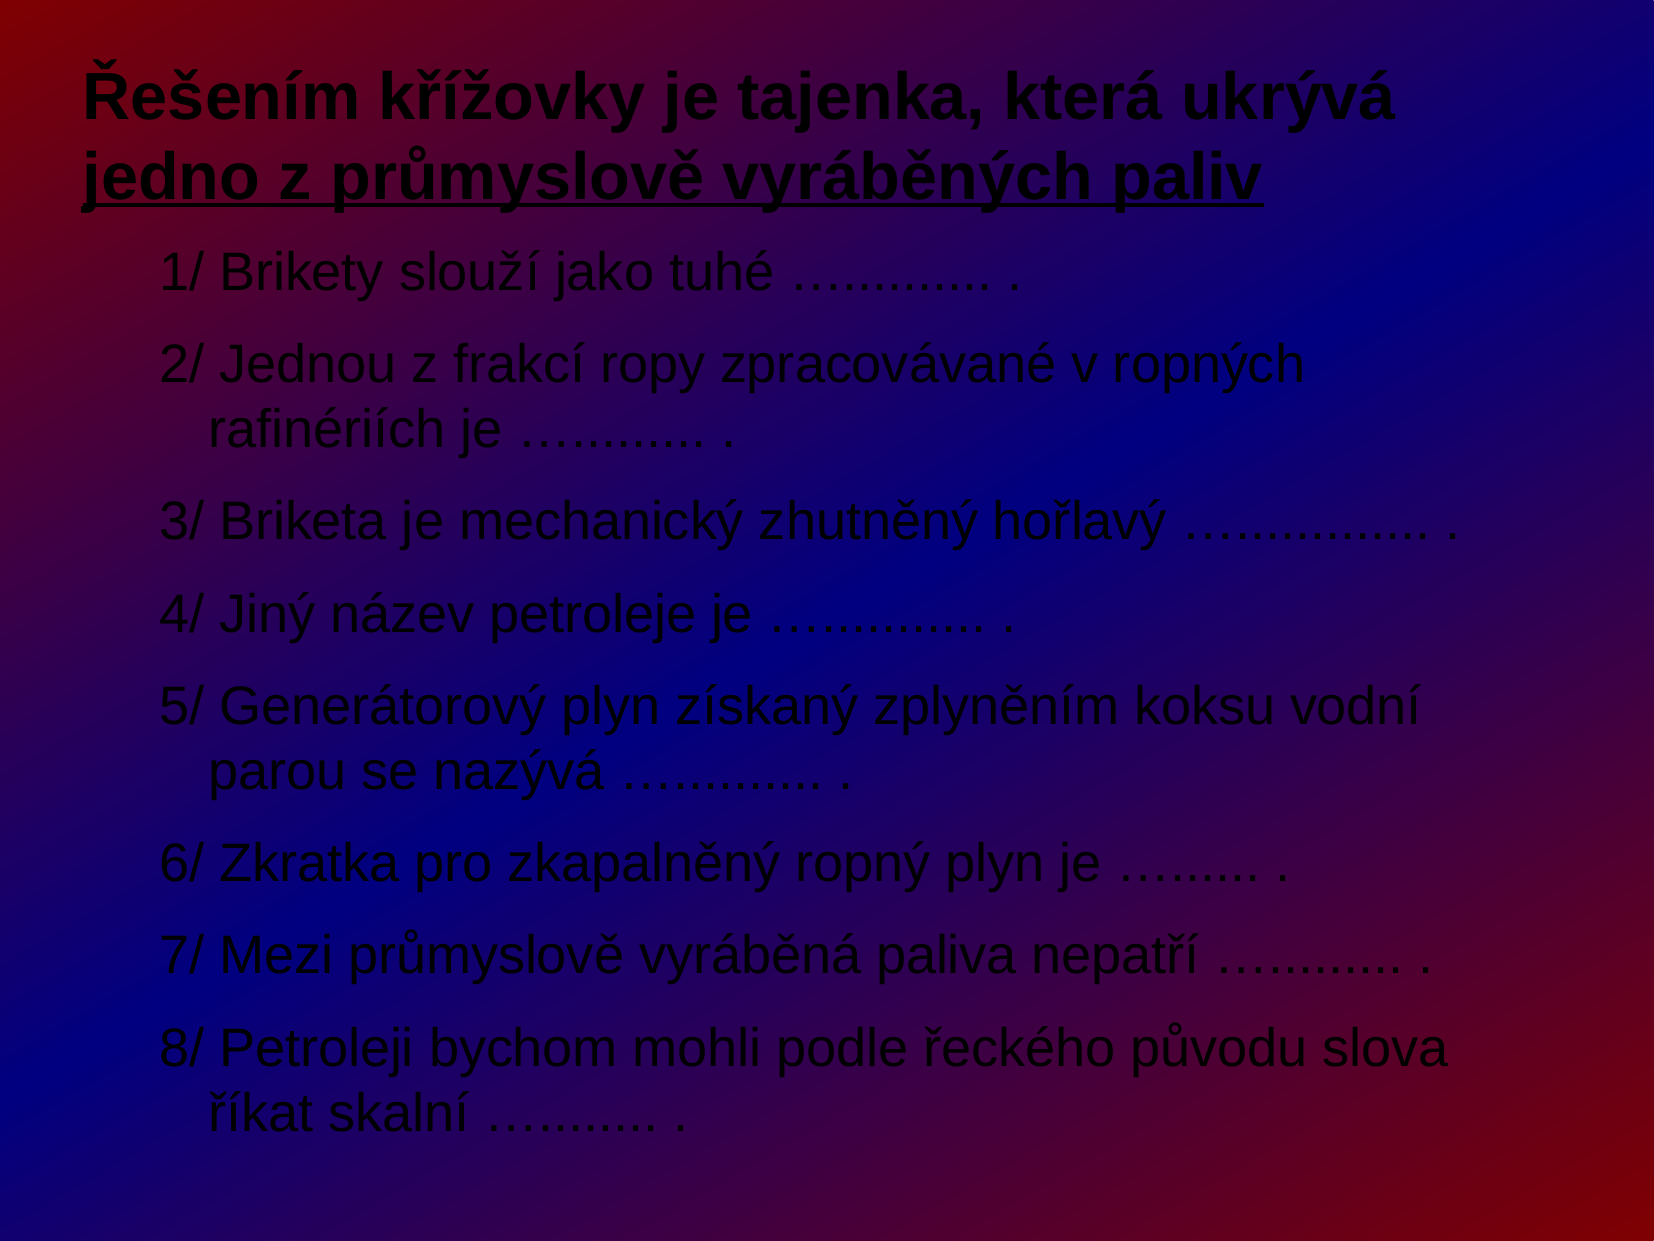

# Řešením křížovky je tajenka, která ukrývá jedno z průmyslově vyráběných paliv
1/ Brikety slouží jako tuhé ….......... .
2/ Jednou z frakcí ropy zpracovávané v ropných rafinériích je …......... .
3/ Briketa je mechanický zhutněný hořlavý …............. .
4/ Jiný název petroleje je …........... .
5/ Generátorový plyn získaný zplyněním koksu vodní parou se nazývá ….......... .
6/ Zkratka pro zkapalněný ropný plyn je …...... .
7/ Mezi průmyslově vyráběná paliva nepatří …......... .
8/ Petroleji bychom mohli podle řeckého původu slova říkat skalní …........ .